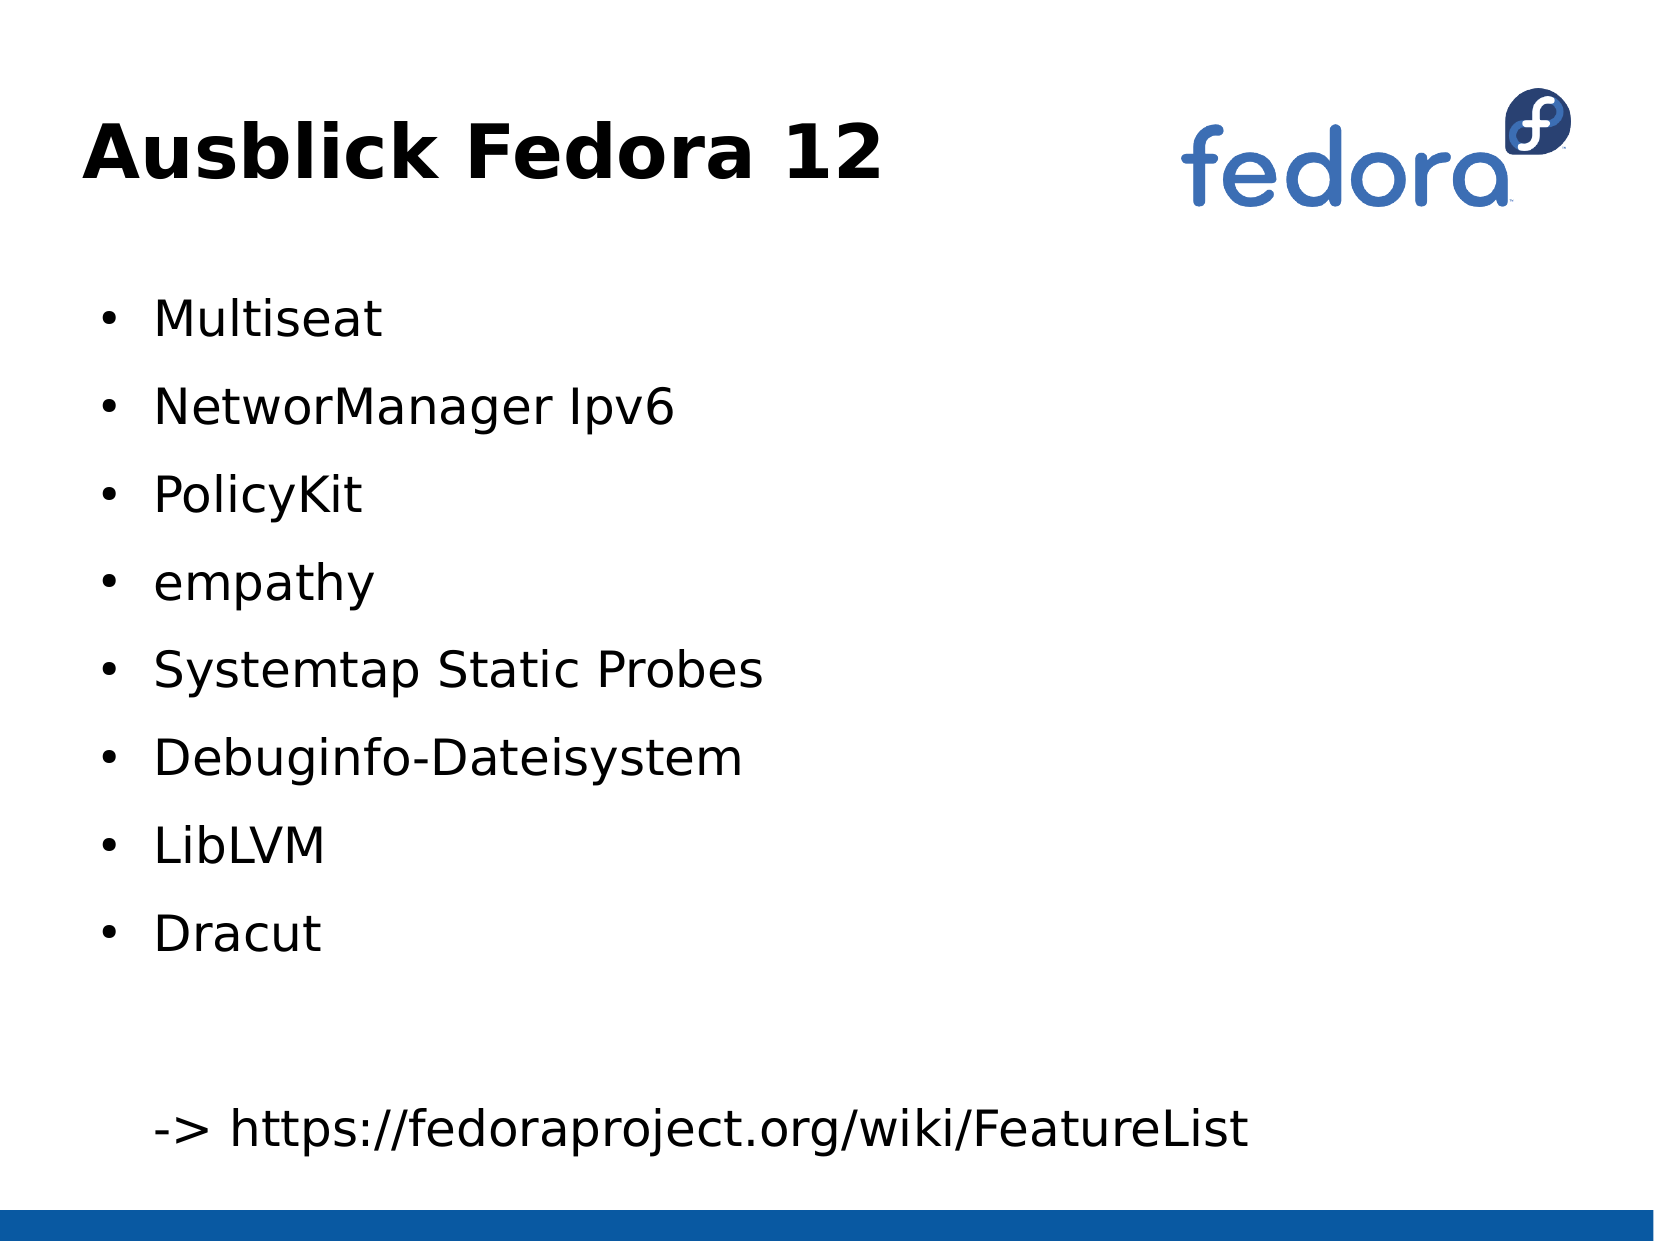

# Ausblick Fedora 12
Multiseat
NetworManager Ipv6
PolicyKit
empathy
Systemtap Static Probes
Debuginfo-Dateisystem
LibLVM
Dracut
-> https://fedoraproject.org/wiki/FeatureList